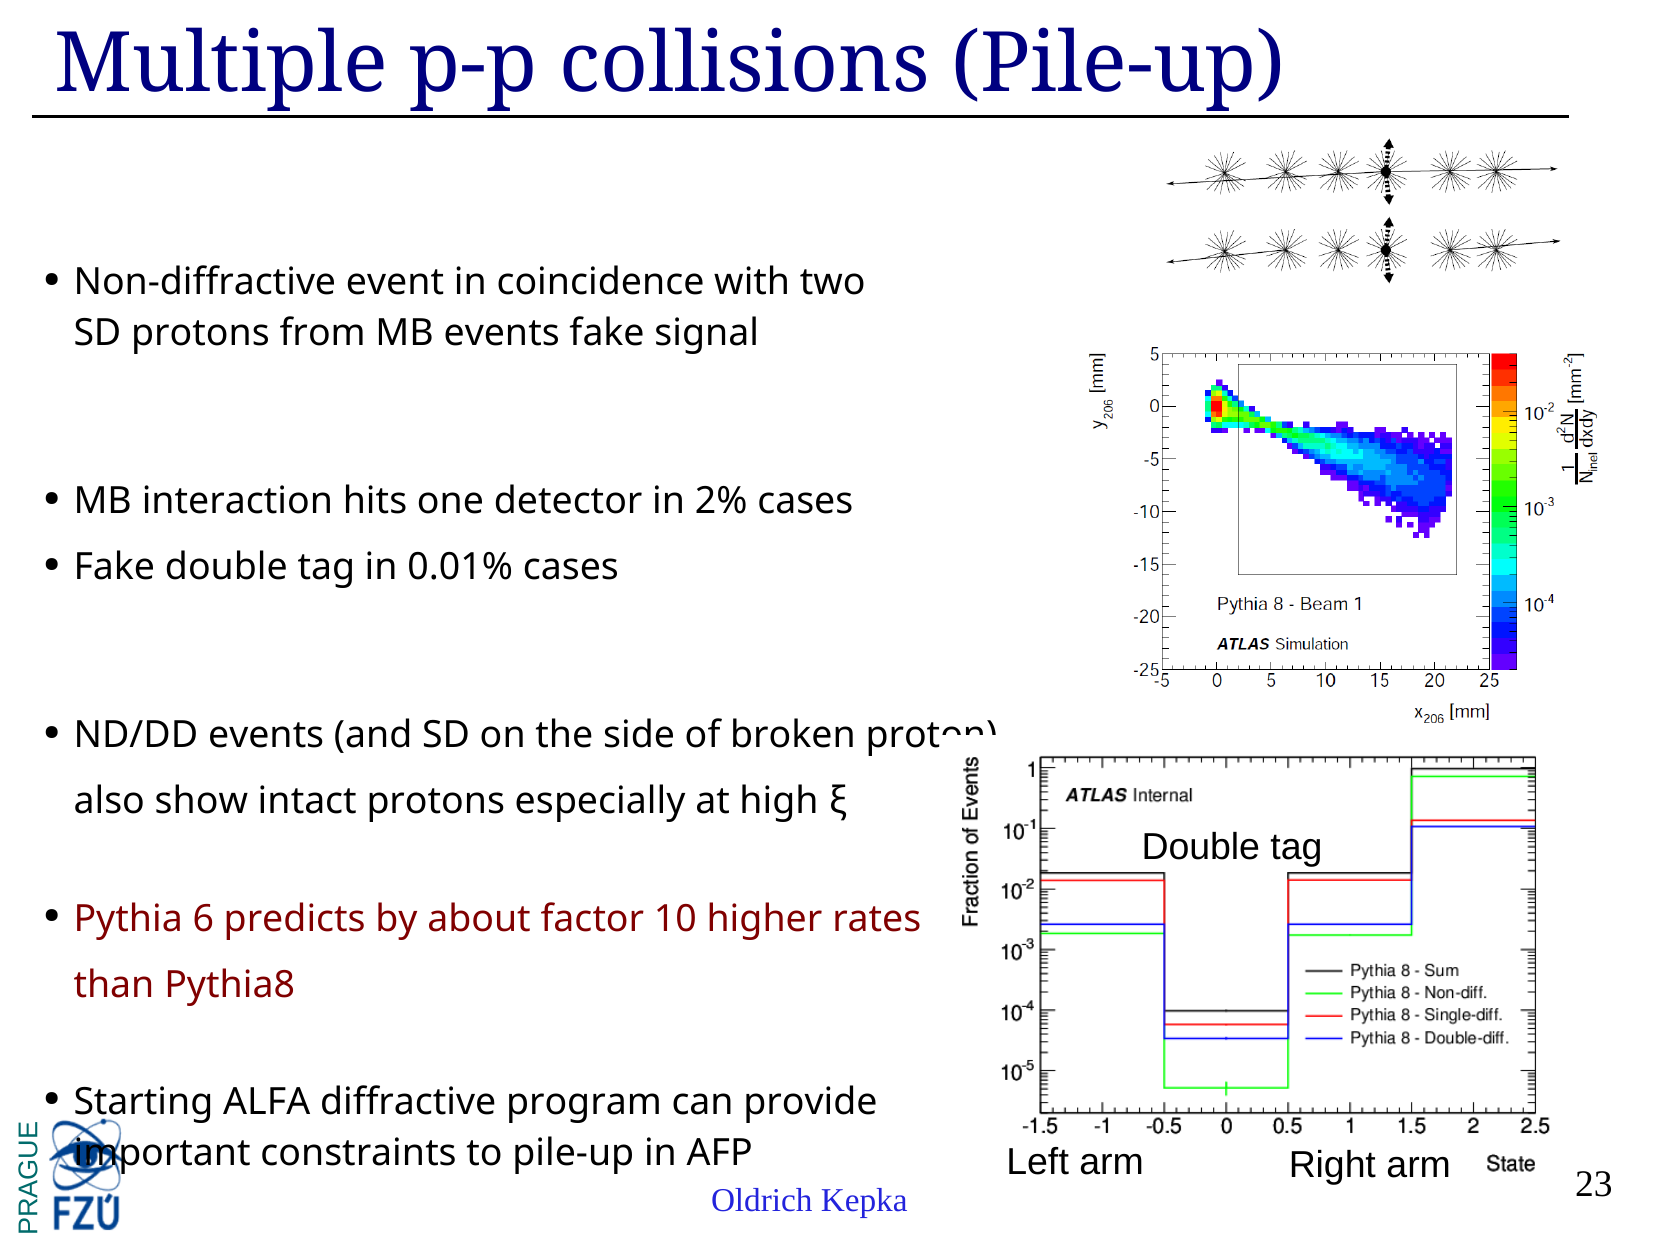

# Multiple p-p collisions (Pile-up)
Non-diffractive event in coincidence with two
SD protons from MB events fake signal
MB interaction hits one detector in 2% cases
Fake double tag in 0.01% cases
ND/DD events (and SD on the side of broken proton)
also show intact protons especially at high ξ
Pythia 6 predicts by about factor 10 higher rates
than Pythia8
Starting ALFA diffractive program can provide
important constraints to pile-up in AFP
Double tag
Left arm
Right arm
23